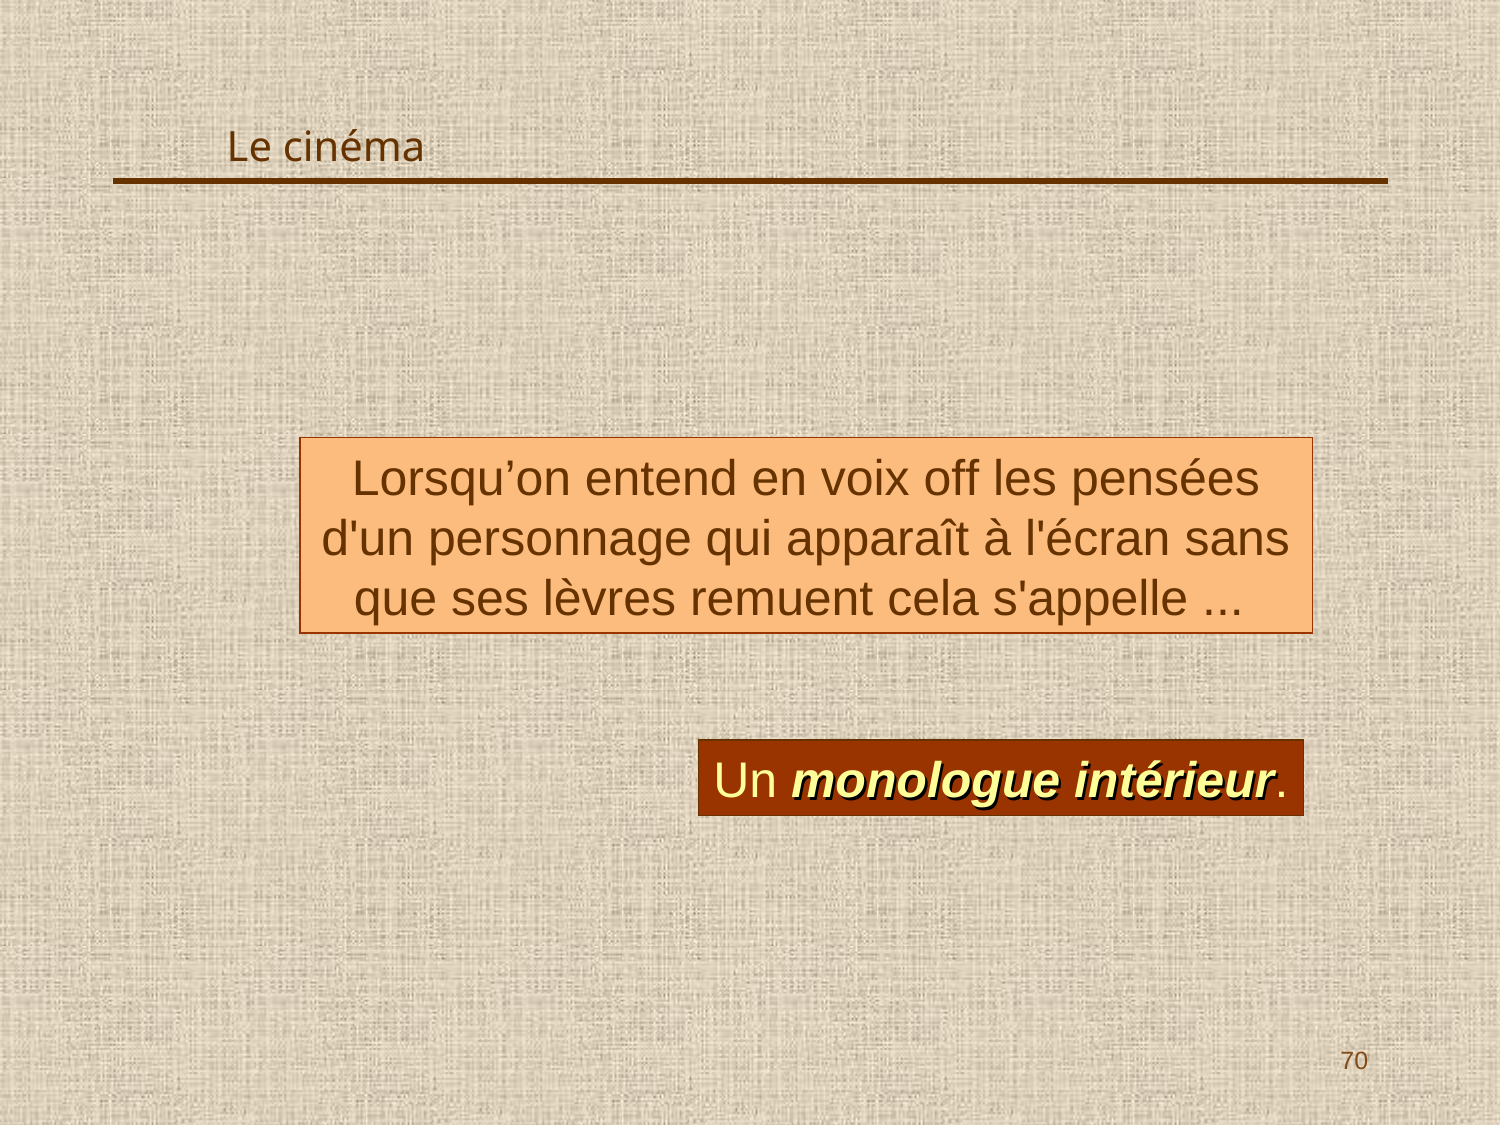

Le cinéma
Lorsqu’on entend en voix off les pensées d'un personnage qui apparaît à l'écran sans que ses lèvres remuent cela s'appelle ...
Un monologue intérieur.
70